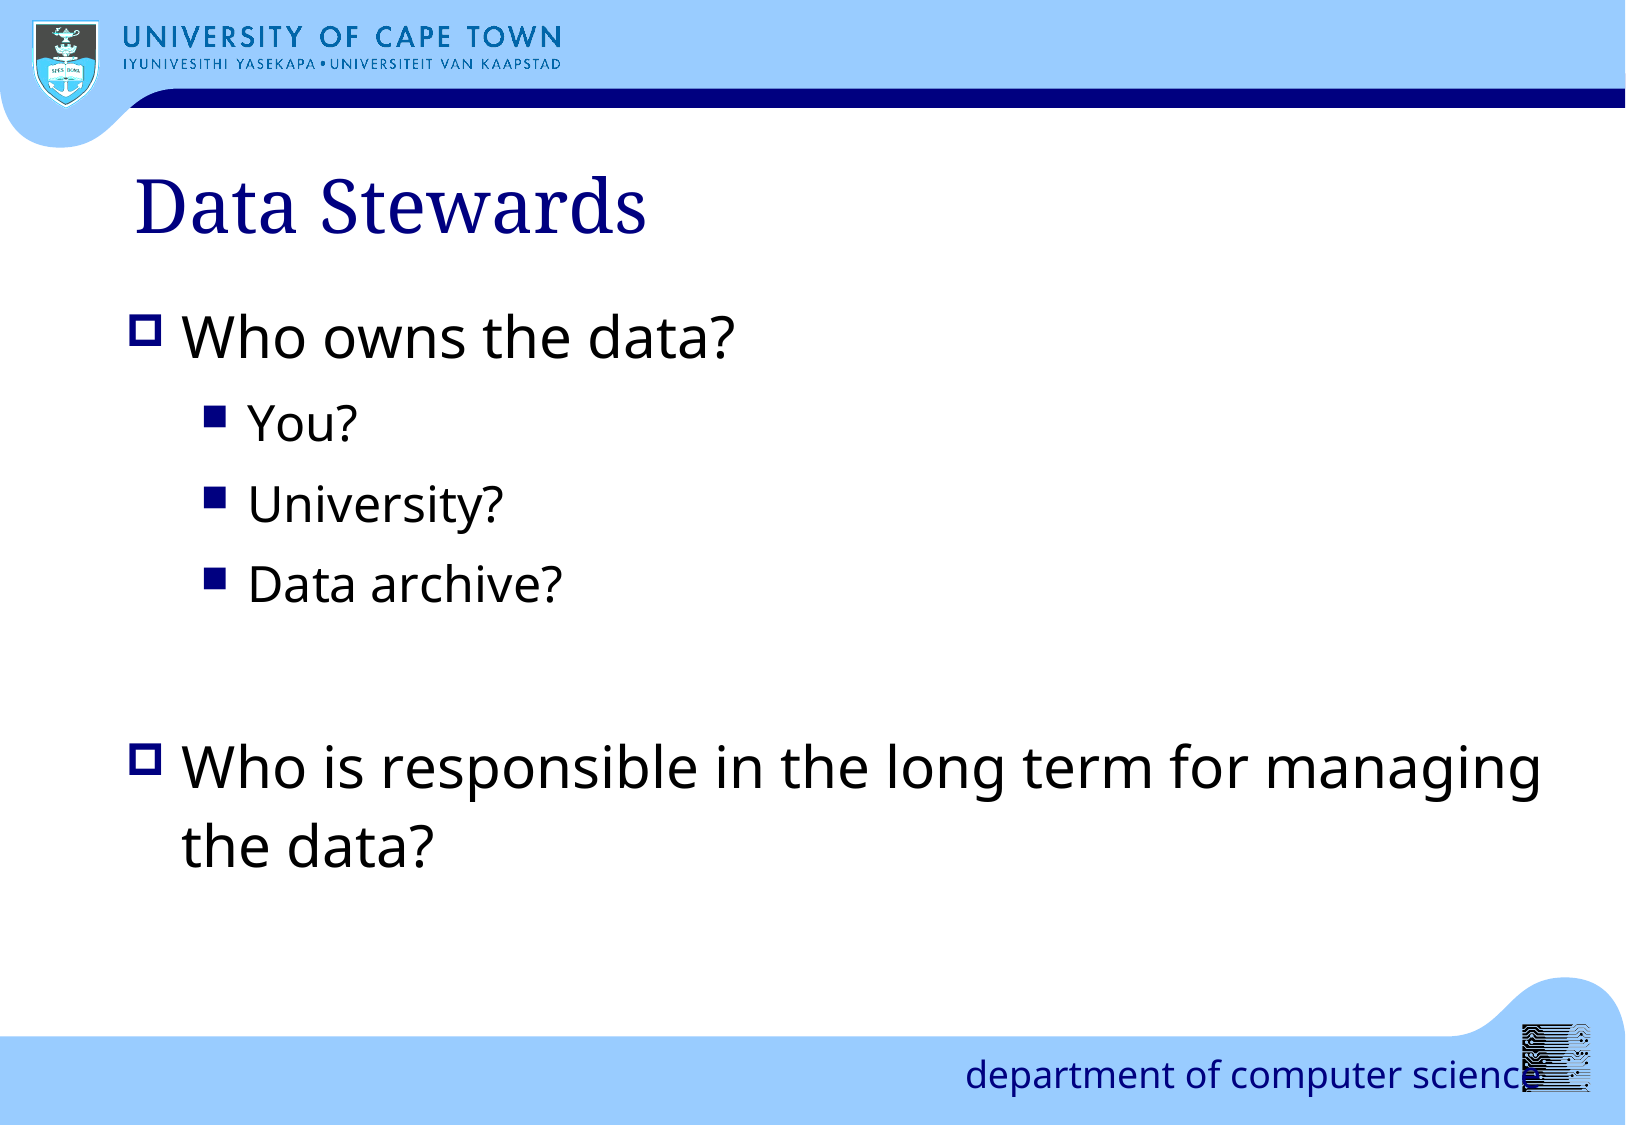

# Data Stewards
Who owns the data?
You?
University?
Data archive?
Who is responsible in the long term for managing the data?